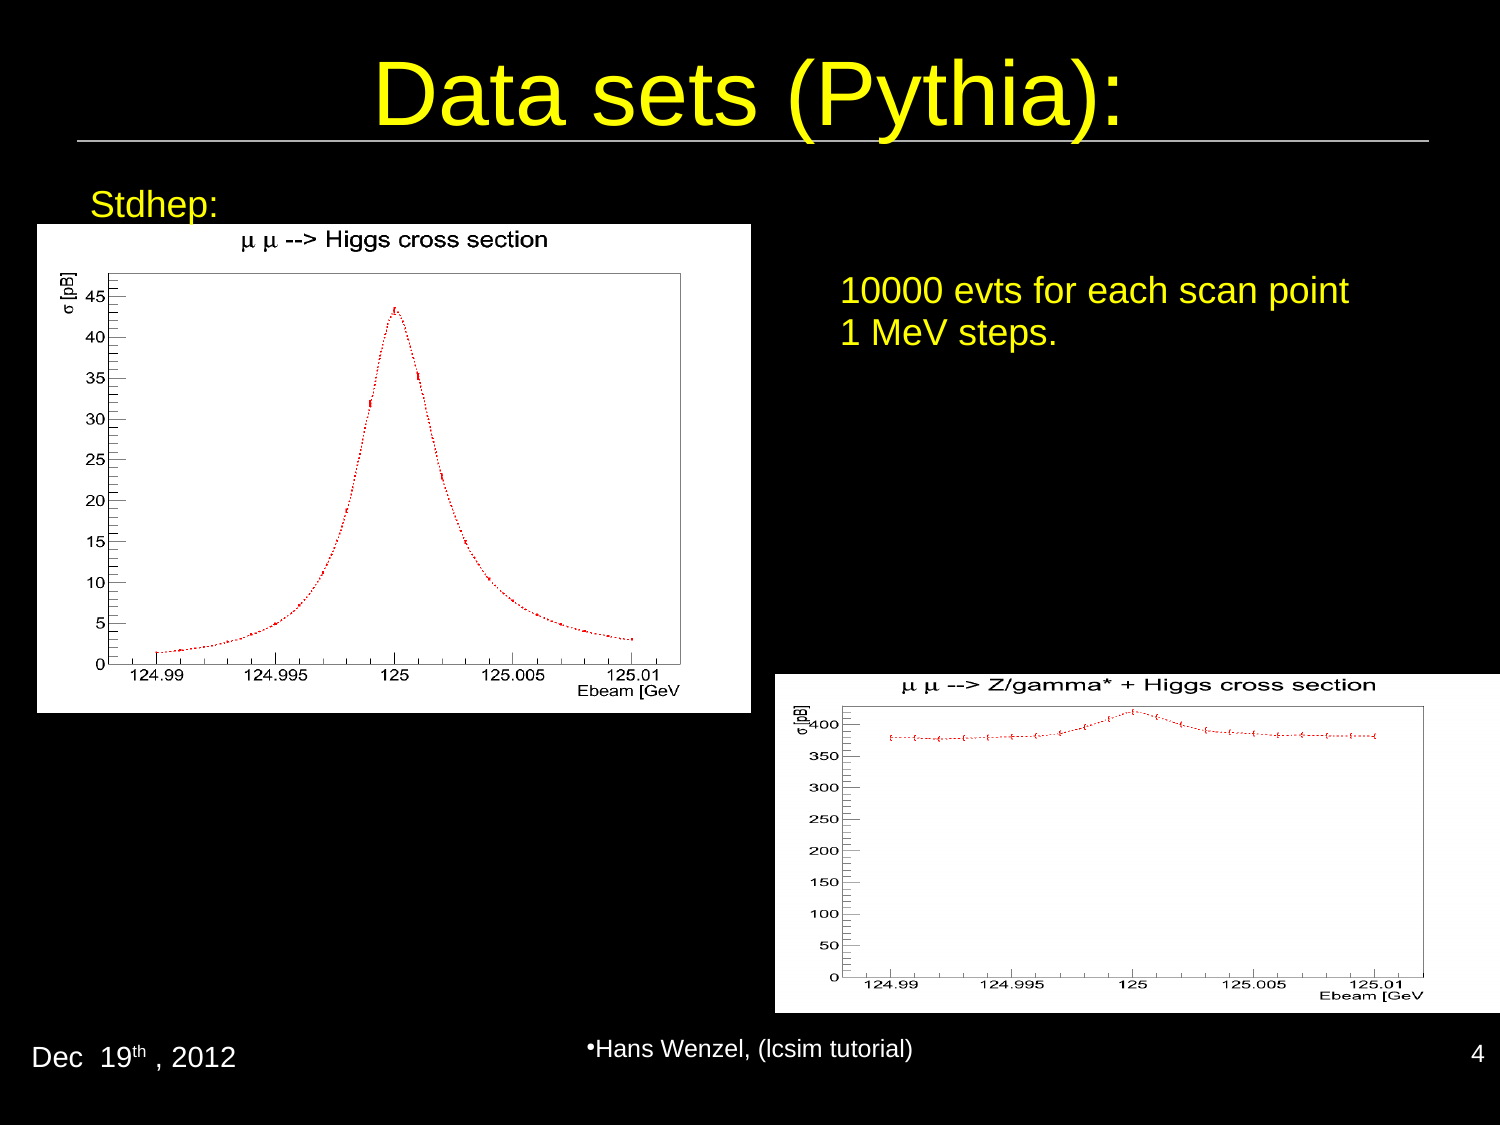

# Data sets (Pythia):
Stdhep:
10000 evts for each scan point
1 MeV steps.